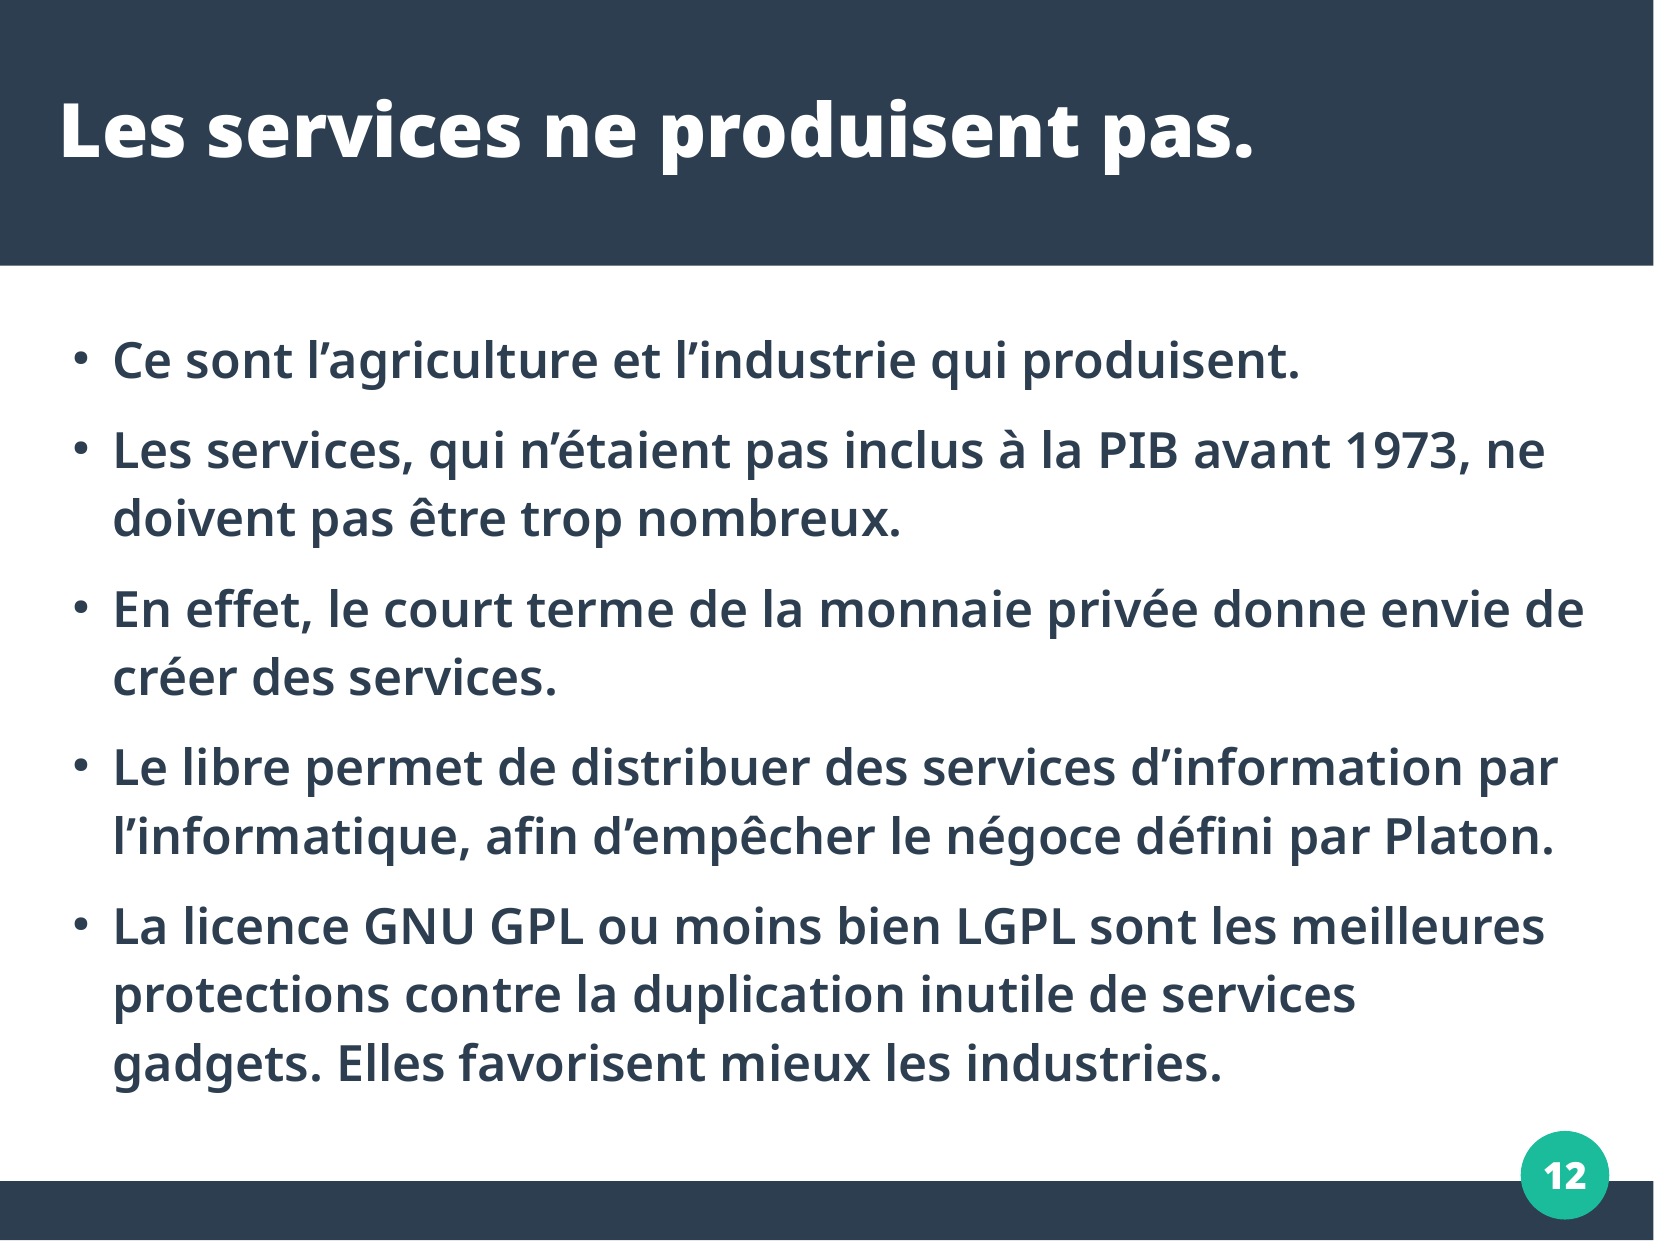

# Les services ne produisent pas.
Ce sont l’agriculture et l’industrie qui produisent.
Les services, qui n’étaient pas inclus à la PIB avant 1973, ne doivent pas être trop nombreux.
En effet, le court terme de la monnaie privée donne envie de créer des services.
Le libre permet de distribuer des services d’information par l’informatique, afin d’empêcher le négoce défini par Platon.
La licence GNU GPL ou moins bien LGPL sont les meilleures protections contre la duplication inutile de services gadgets. Elles favorisent mieux les industries.
12